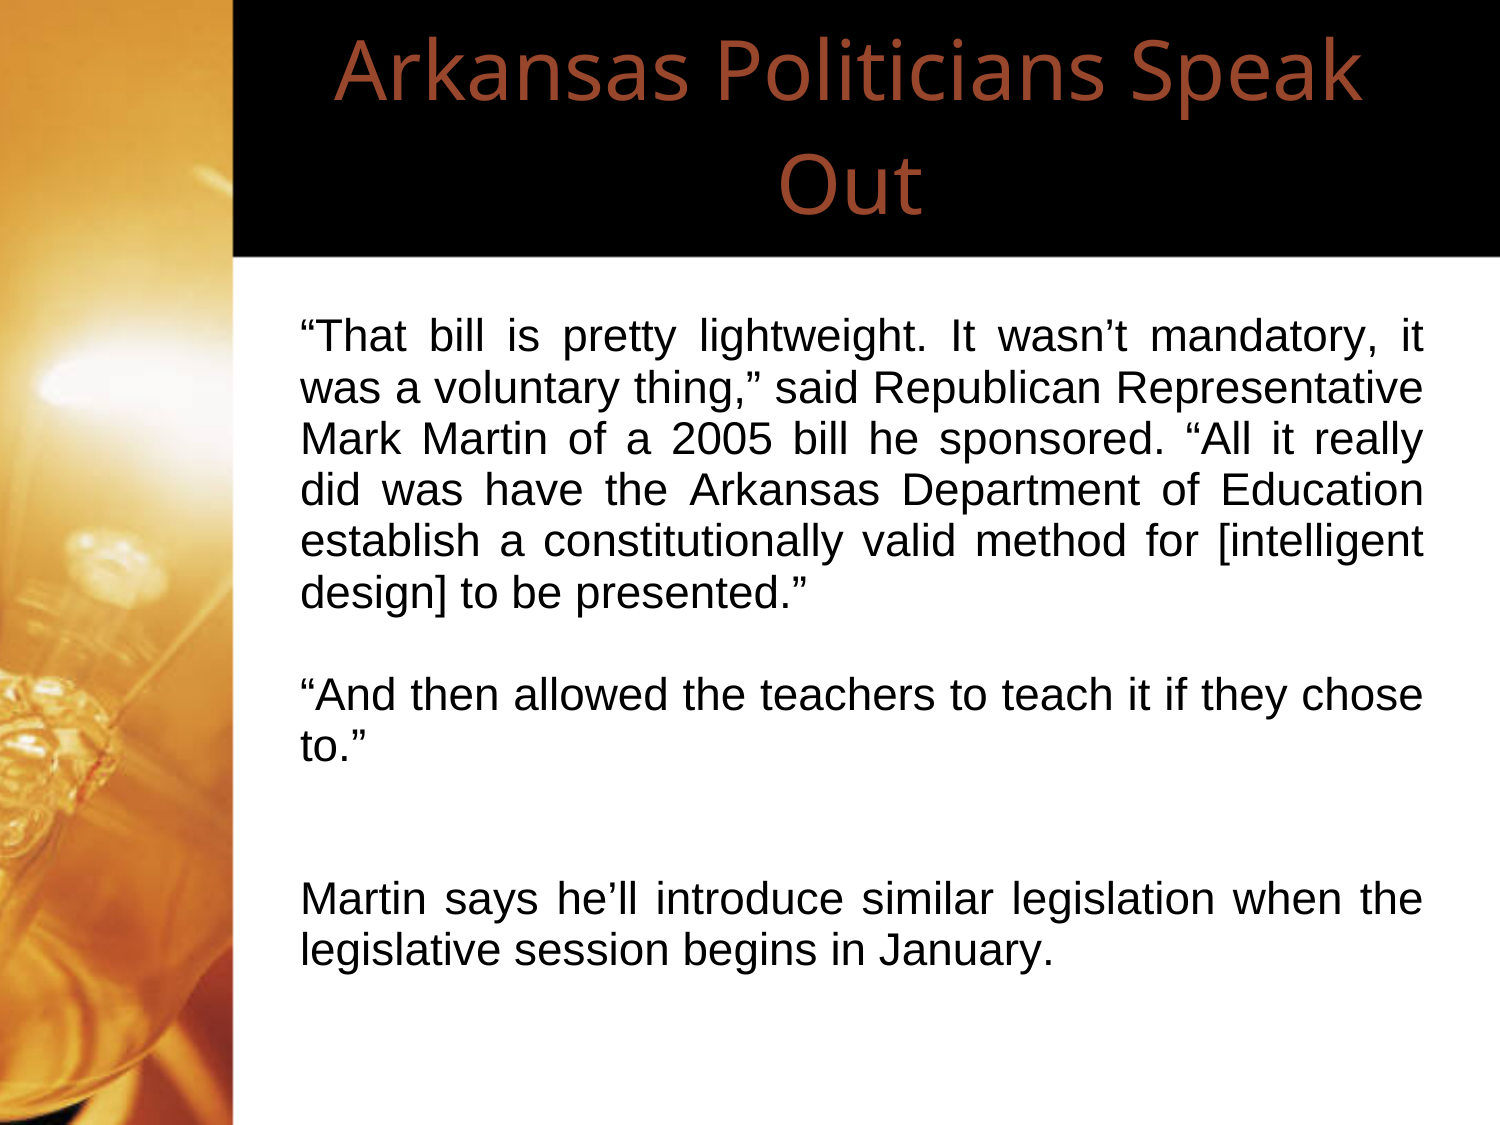

# Arkansas Politicians Speak Out
“That bill is pretty lightweight. It wasn’t mandatory, it was a voluntary thing,” said Republican Representative Mark Martin of a 2005 bill he sponsored. “All it really did was have the Arkansas Department of Education establish a constitutionally valid method for [intelligent design] to be presented.”
“And then allowed the teachers to teach it if they chose to.”
Martin says he’ll introduce similar legislation when the legislative session begins in January.